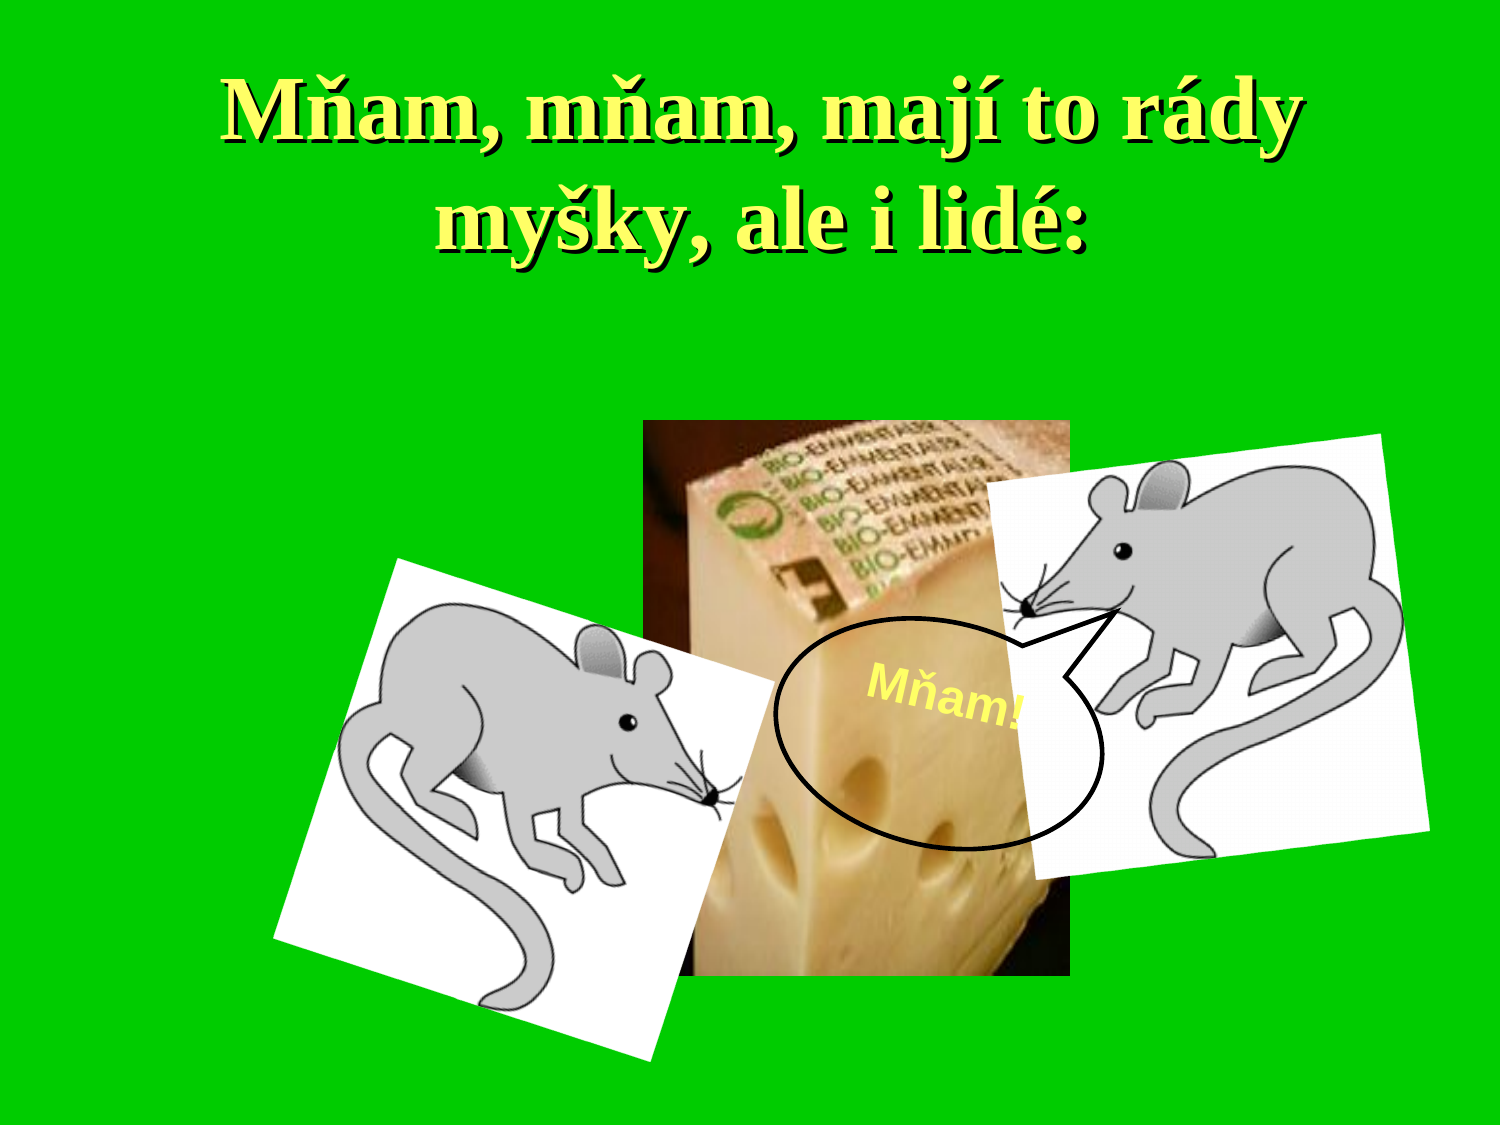

# Mňam, mňam, mají to rády myšky, ale i lidé:
Mňam!